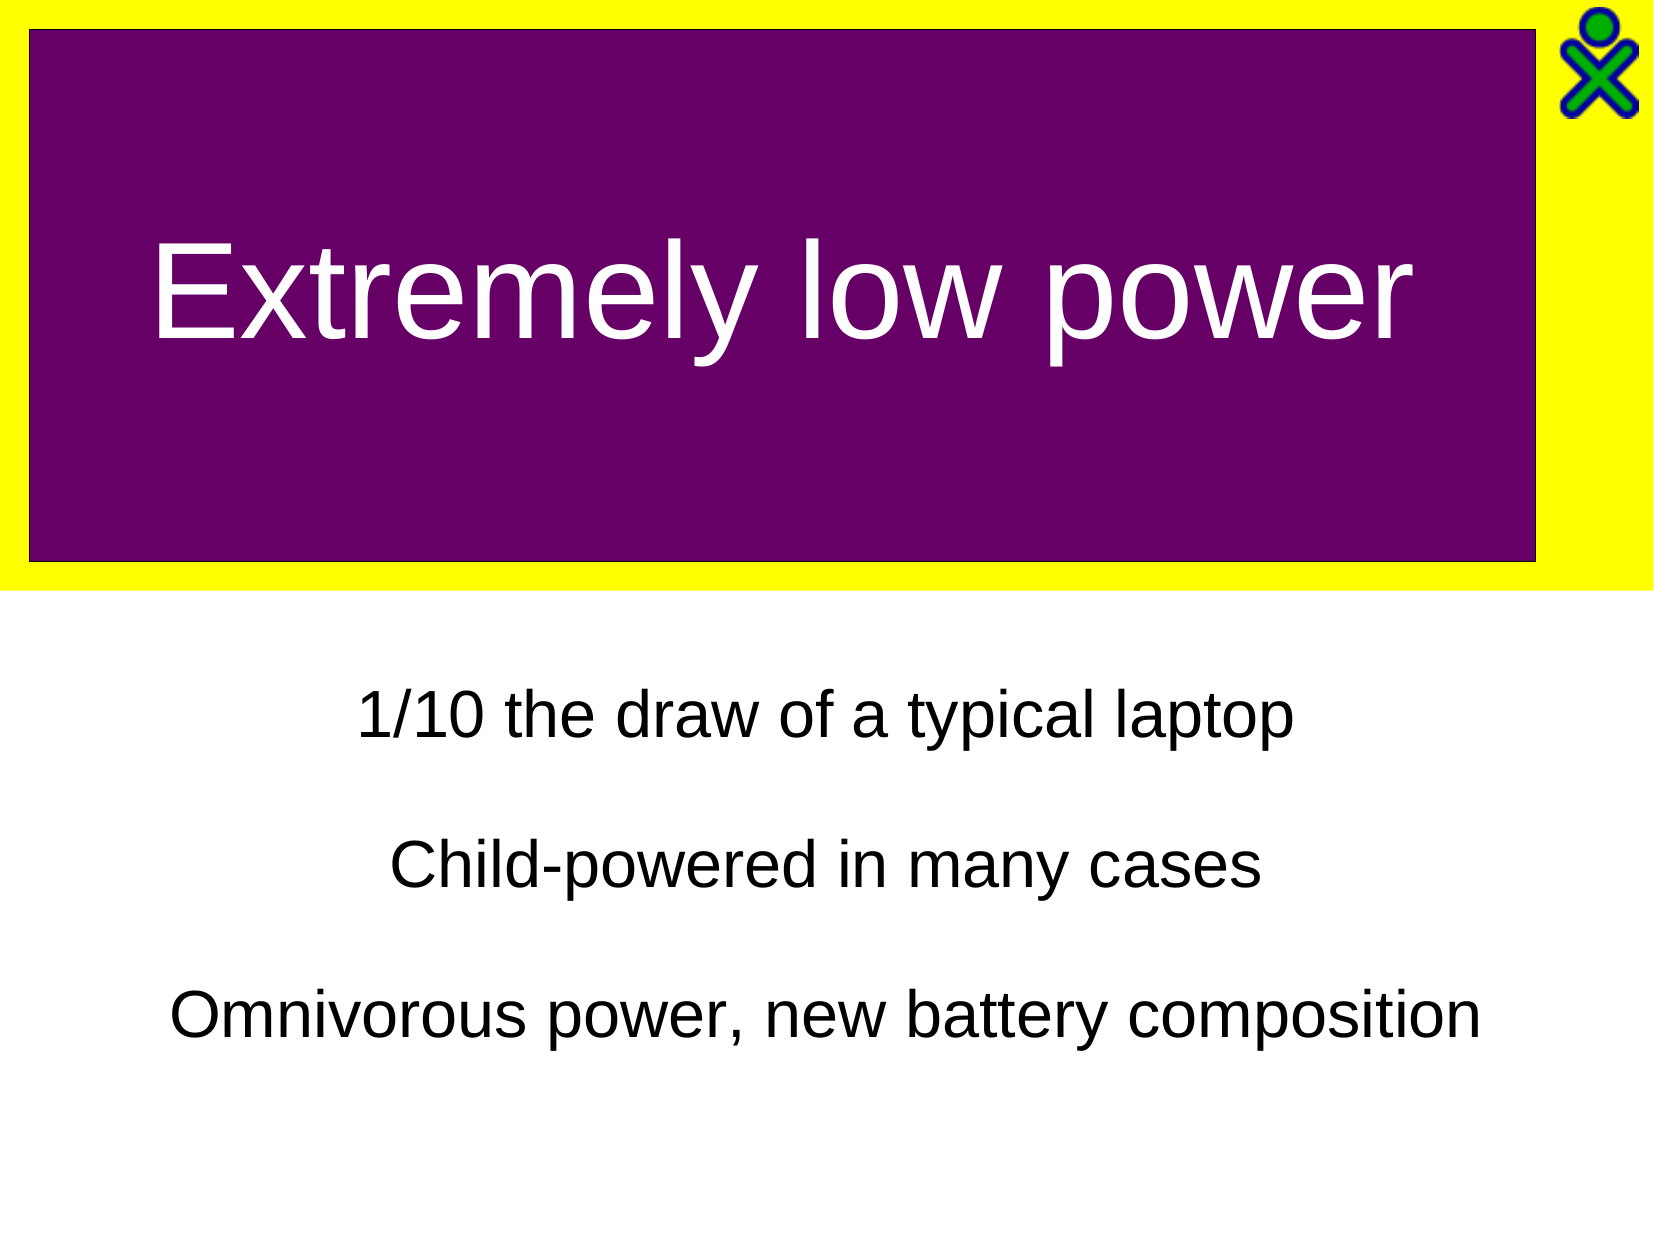

# Extremely low power
1/10 the draw of a typical laptop
Child-powered in many cases
Omnivorous power, new battery composition